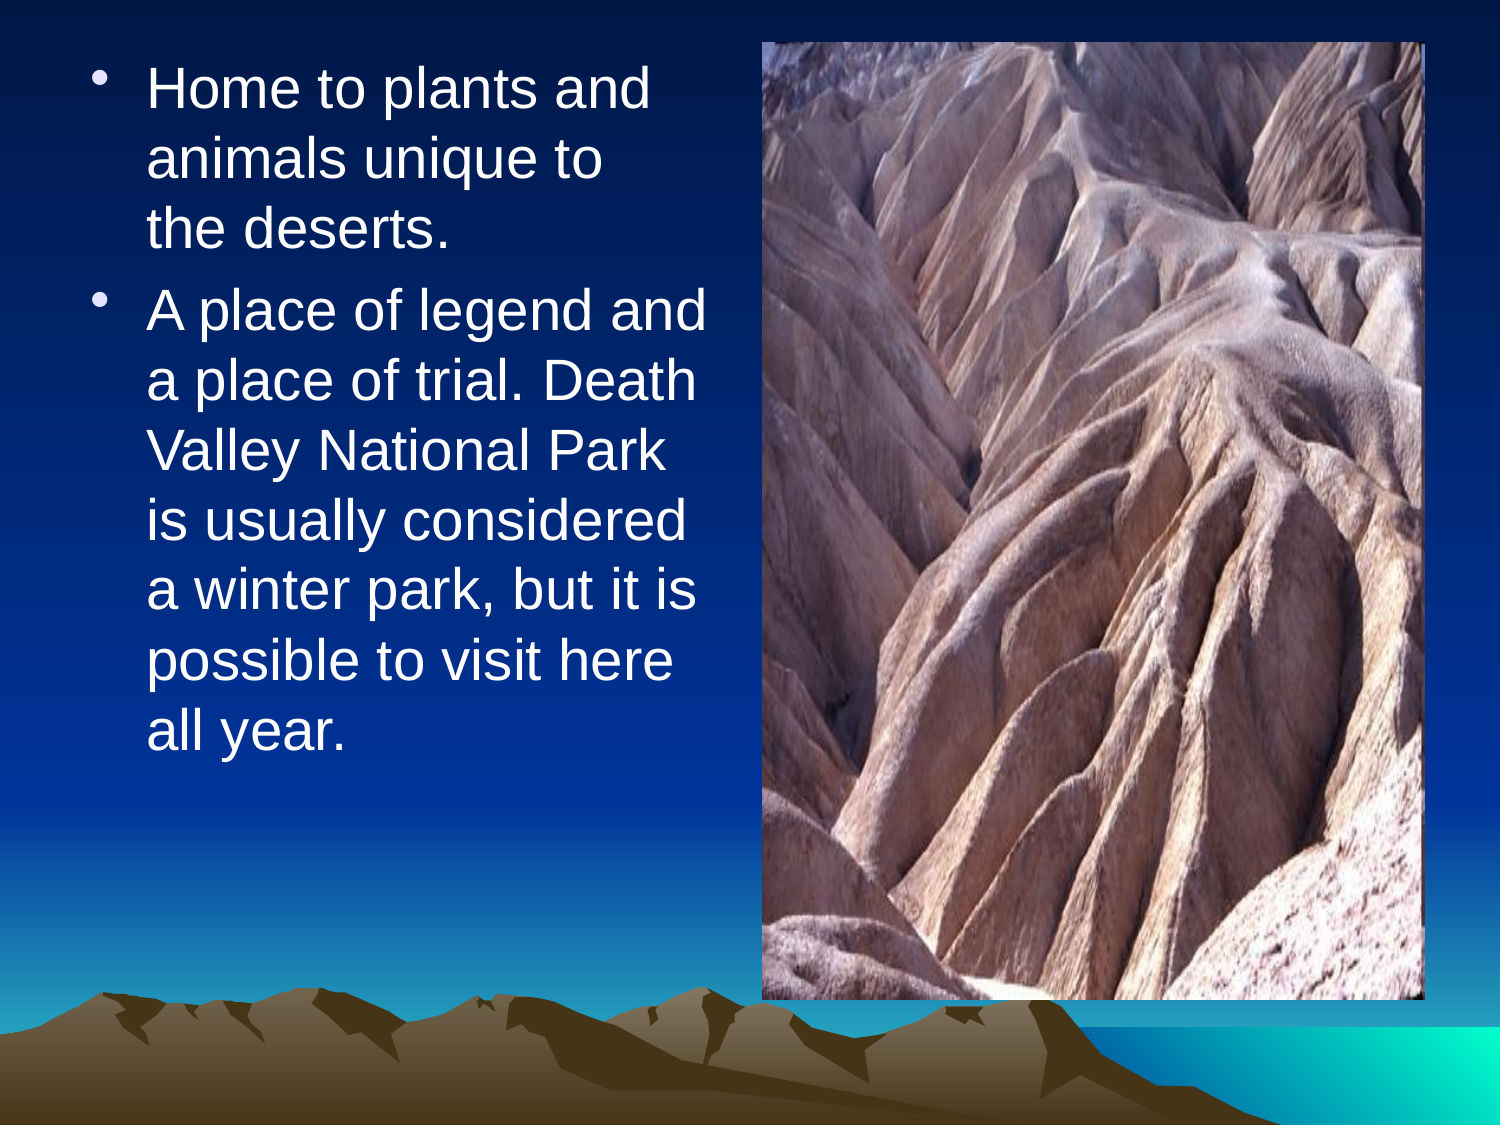

#
Home to plants and animals unique to the deserts.
A place of legend and a place of trial. Death Valley National Park is usually considered a winter park, but it is possible to visit here all year.